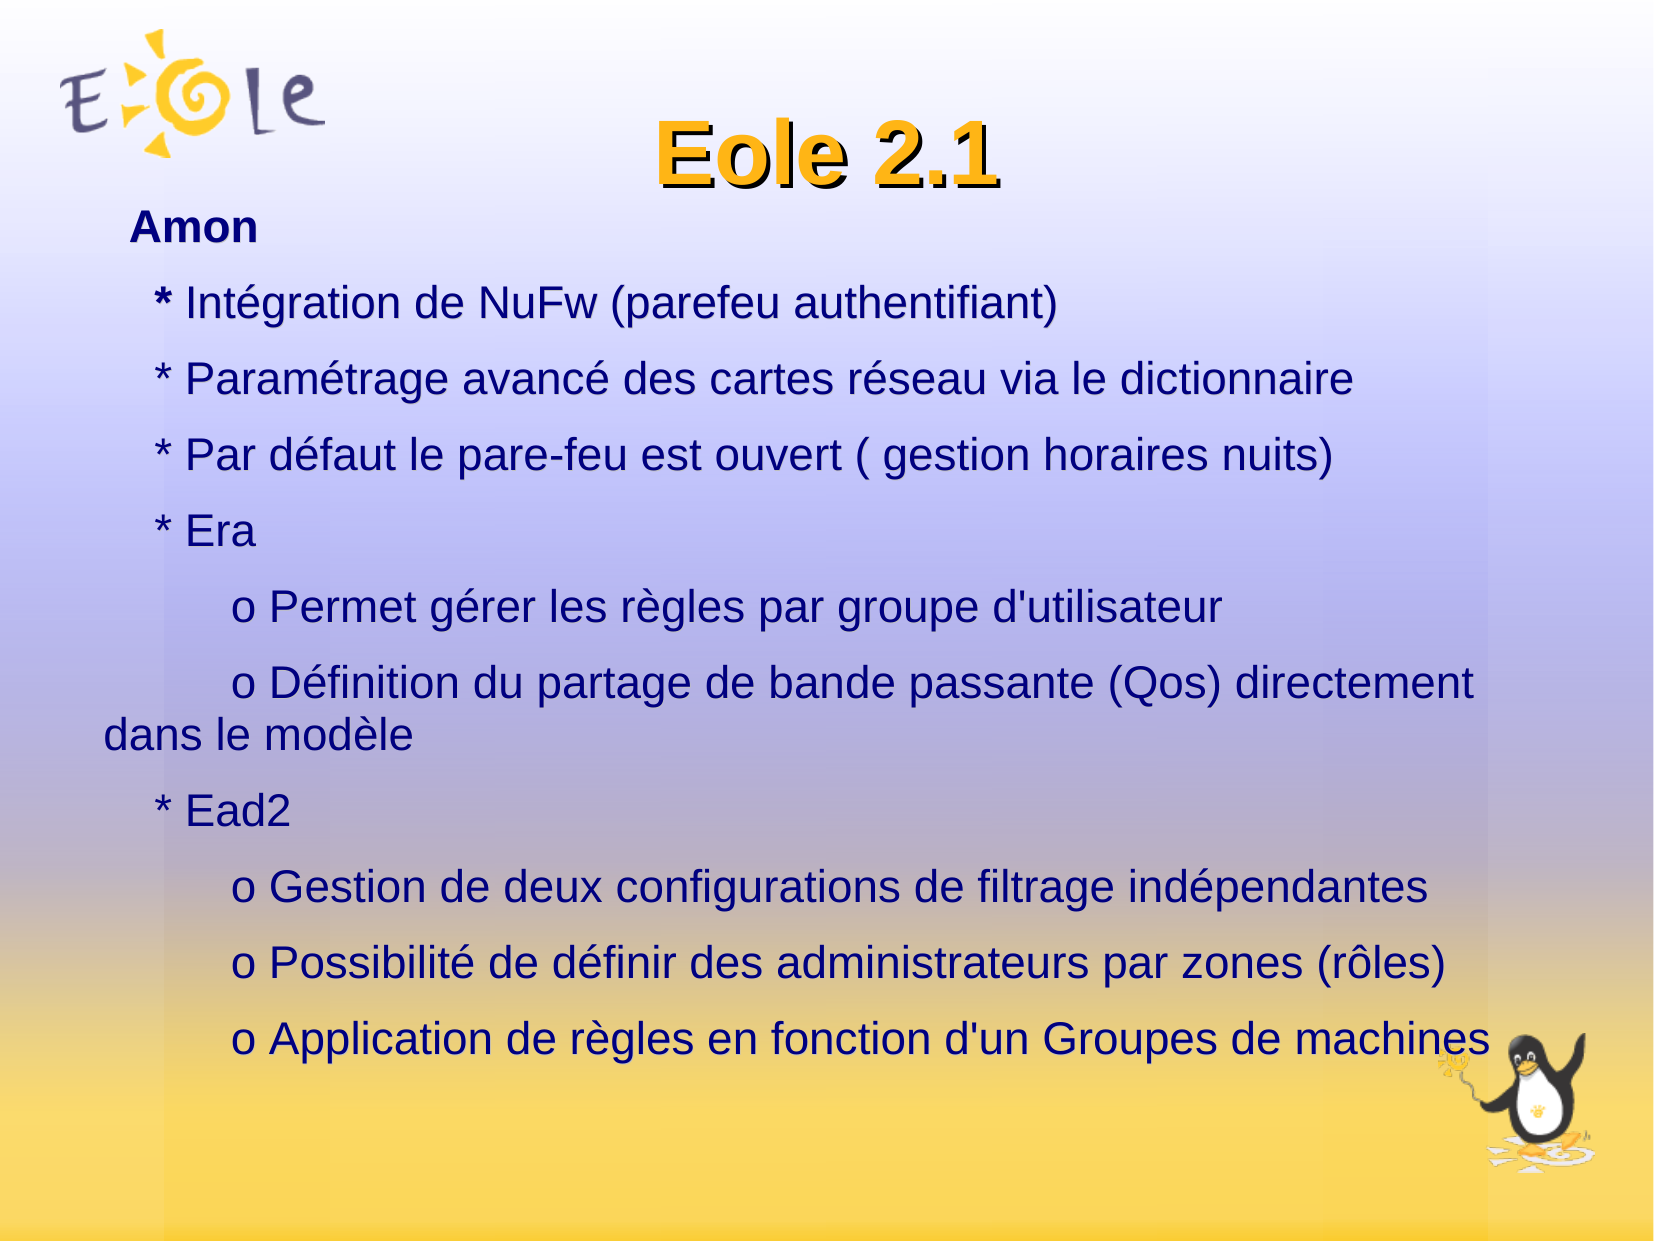

# Eole 2.1
 Amon
 * Intégration de NuFw (parefeu authentifiant)
 * Paramétrage avancé des cartes réseau via le dictionnaire
 * Par défaut le pare-feu est ouvert ( gestion horaires nuits)
 * Era
 o Permet gérer les règles par groupe d'utilisateur
 o Définition du partage de bande passante (Qos) directement dans le modèle
 * Ead2
 o Gestion de deux configurations de filtrage indépendantes
 o Possibilité de définir des administrateurs par zones (rôles)
 o Application de règles en fonction d'un Groupes de machines